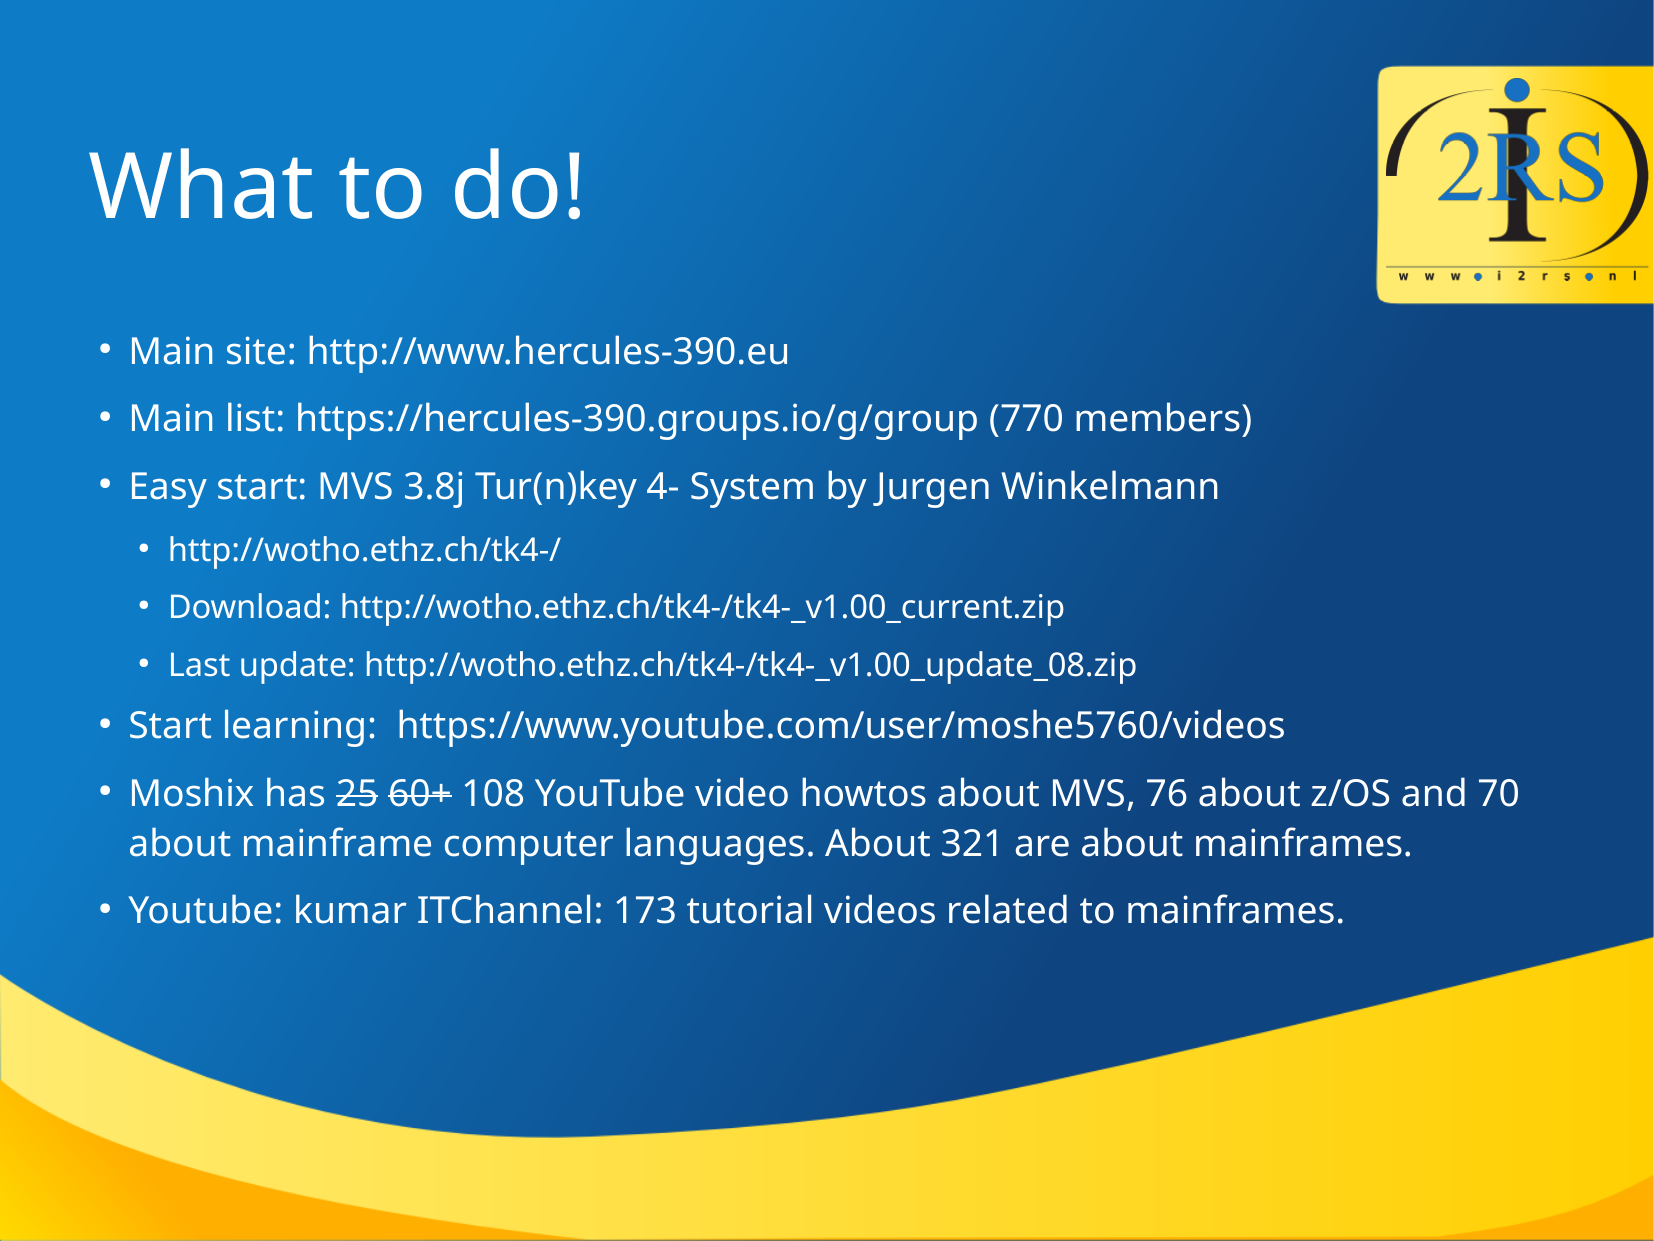

# What to do!
Main site: http://www.hercules-390.eu
Main list: https://hercules-390.groups.io/g/group (770 members)
Easy start: MVS 3.8j Tur(n)key 4- System by Jurgen Winkelmann
http://wotho.ethz.ch/tk4-/
Download: http://wotho.ethz.ch/tk4-/tk4-_v1.00_current.zip
Last update: http://wotho.ethz.ch/tk4-/tk4-_v1.00_update_08.zip
Start learning: https://www.youtube.com/user/moshe5760/videos
Moshix has 25 60+ 108 YouTube video howtos about MVS, 76 about z/OS and 70 about mainframe computer languages. About 321 are about mainframes.
Youtube: kumar ITChannel: 173 tutorial videos related to mainframes.